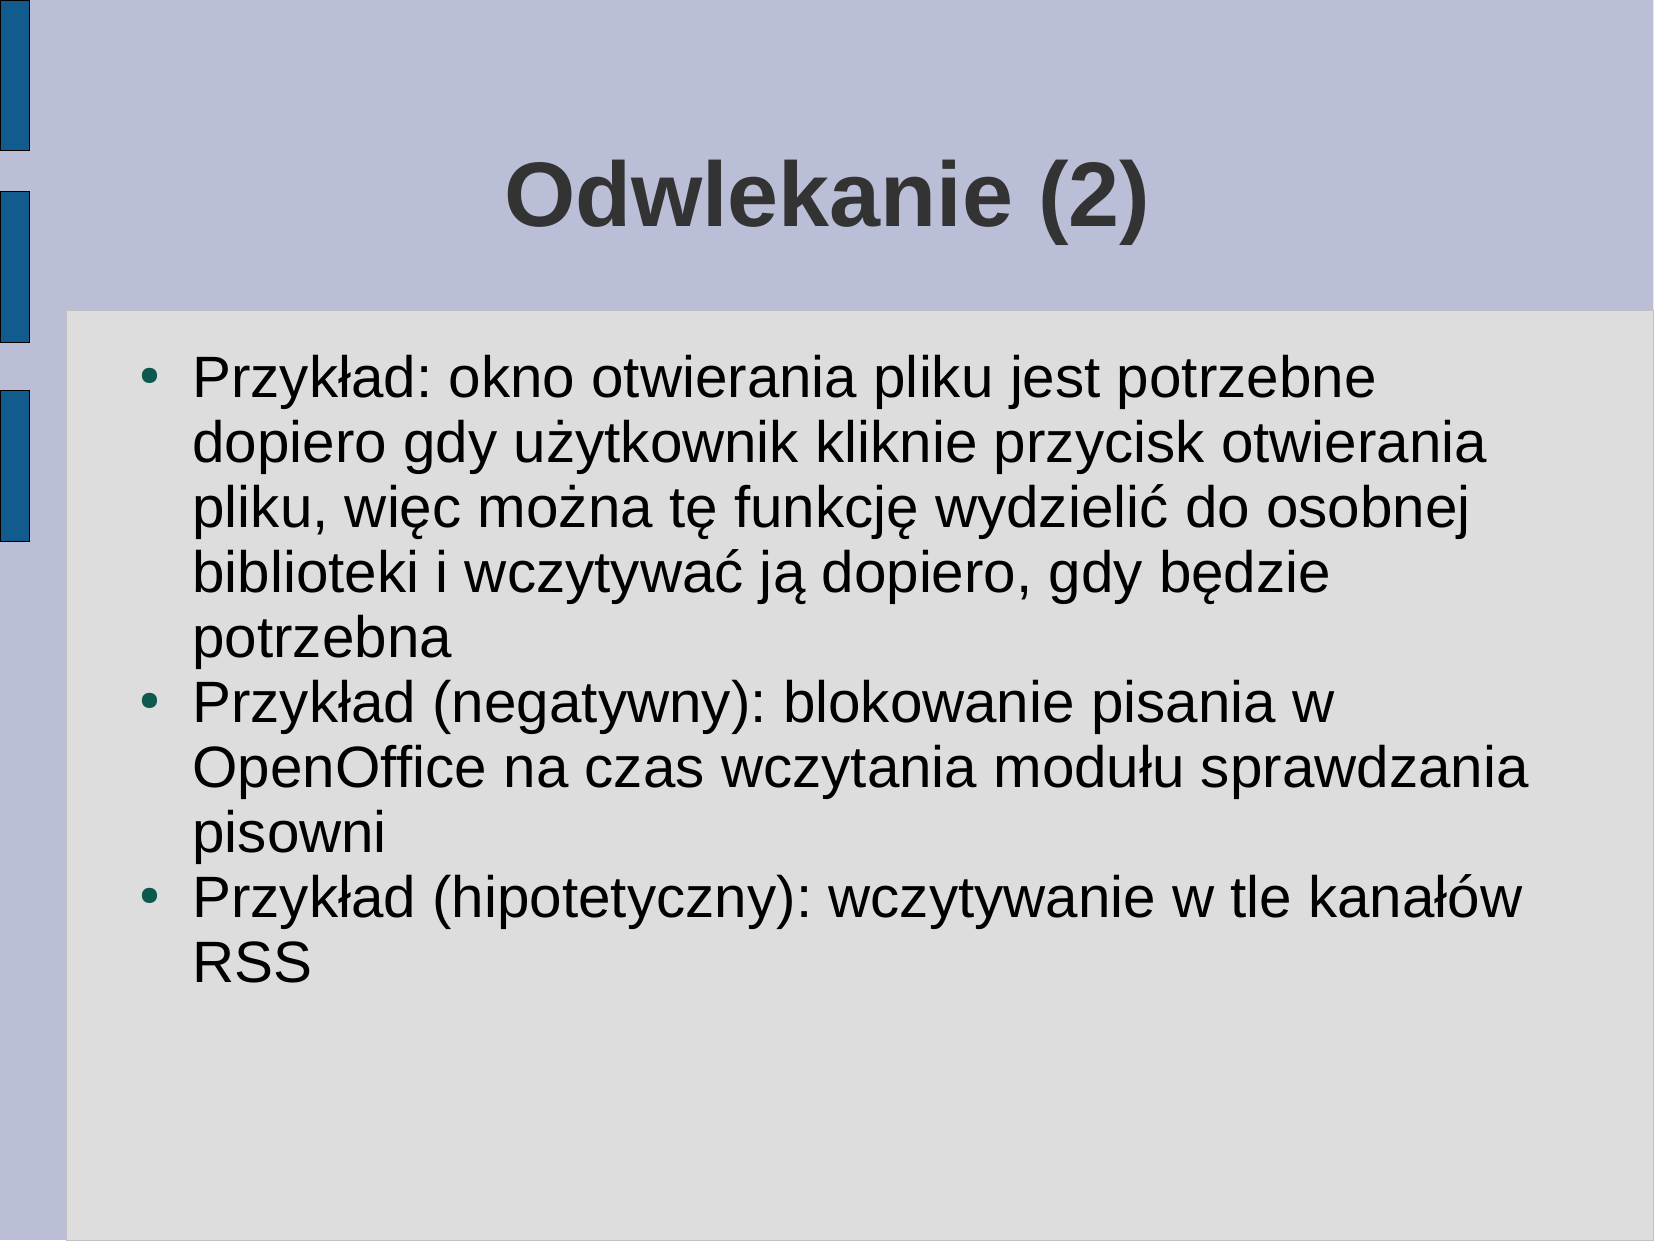

# Odwlekanie (2)
Przykład: okno otwierania pliku jest potrzebne dopiero gdy użytkownik kliknie przycisk otwierania pliku, więc można tę funkcję wydzielić do osobnej biblioteki i wczytywać ją dopiero, gdy będzie potrzebna
Przykład (negatywny): blokowanie pisania w OpenOffice na czas wczytania modułu sprawdzania pisowni
Przykład (hipotetyczny): wczytywanie w tle kanałów RSS